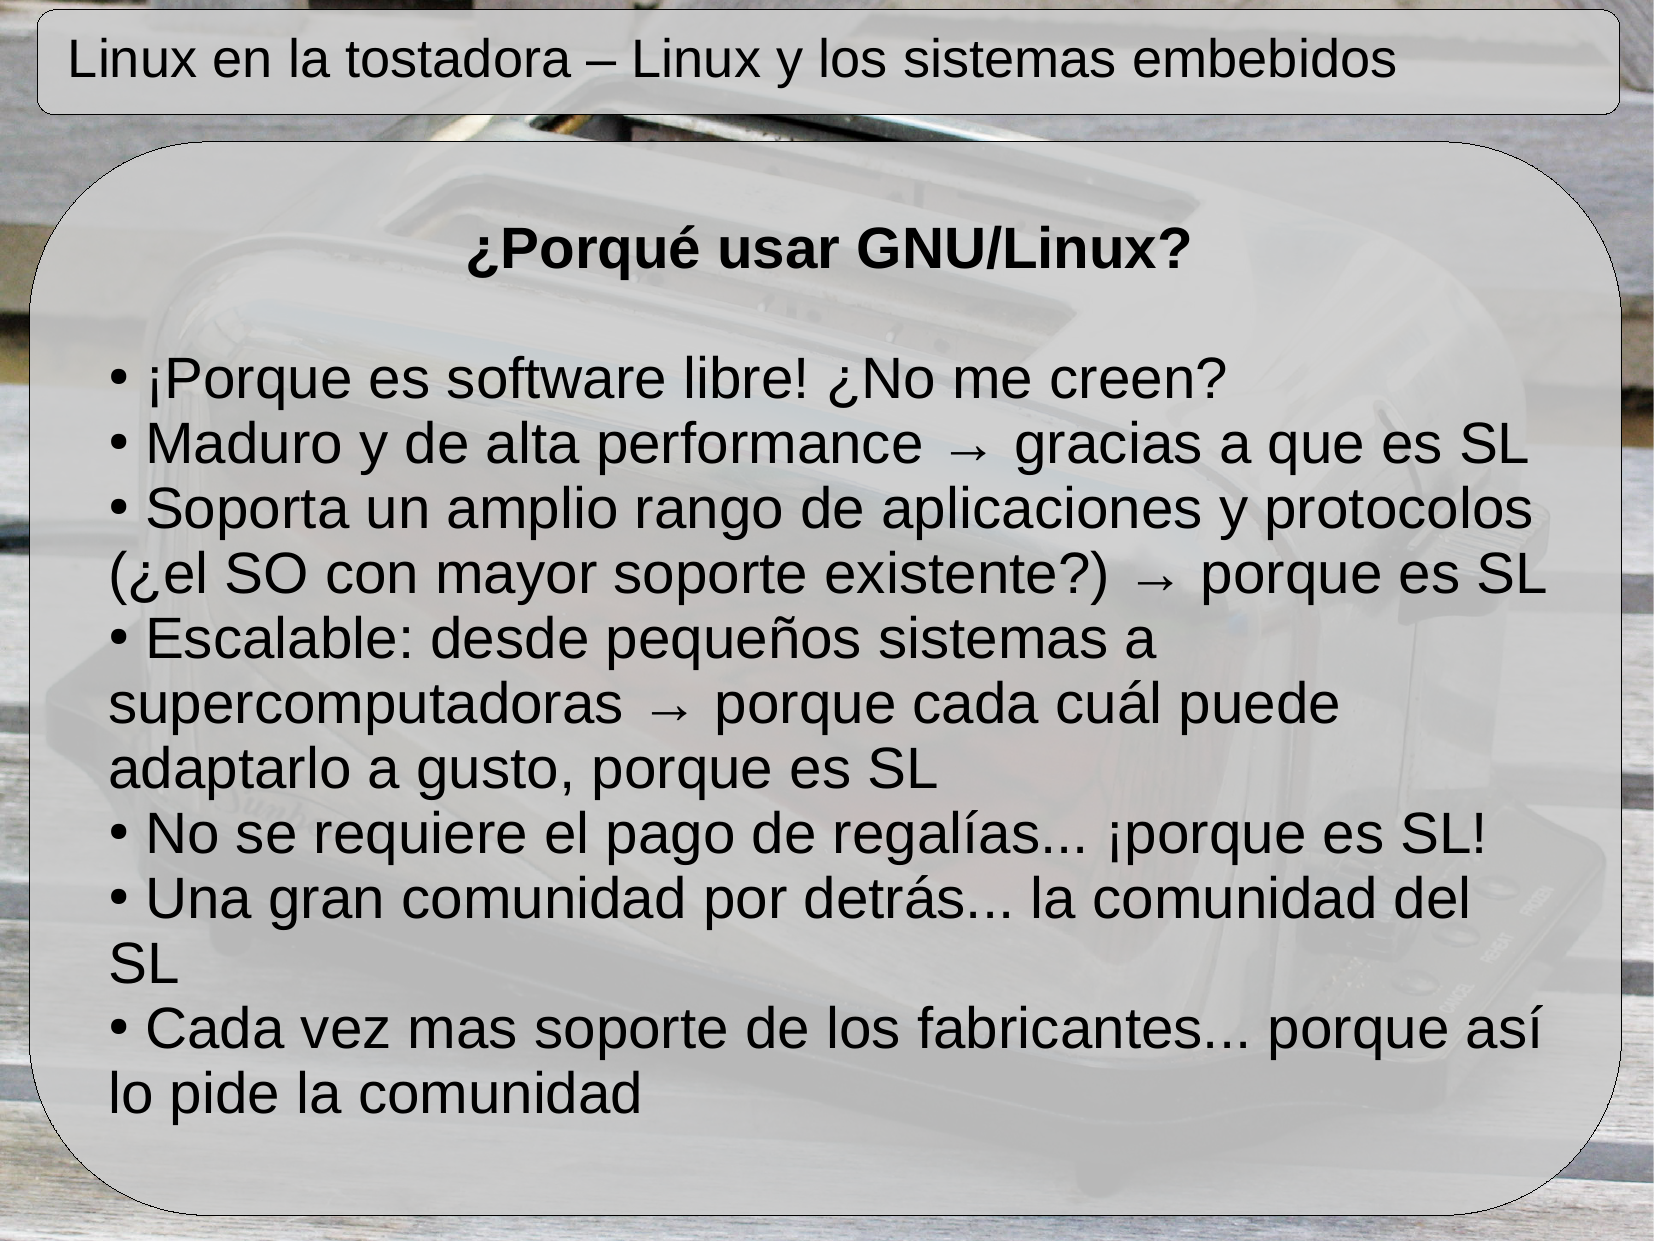

Linux en la tostadora – Linux y los sistemas embebidos
¿Porqué usar GNU/Linux?
 ¡Porque es software libre! ¿No me creen?
 Maduro y de alta performance → gracias a que es SL
 Soporta un amplio rango de aplicaciones y protocolos (¿el SO con mayor soporte existente?) → porque es SL
 Escalable: desde pequeños sistemas a supercomputadoras → porque cada cuál puede adaptarlo a gusto, porque es SL
 No se requiere el pago de regalías... ¡porque es SL!
 Una gran comunidad por detrás... la comunidad del SL
 Cada vez mas soporte de los fabricantes... porque así lo pide la comunidad
¿Qué vamos a tostar hoy?
 Para quién es la charla
 Linux y los sistemas embebidos
 Definiciones básicas
Conceptos de:
 Procesadores
 Boot loaders
 Kernel
 Root filesystem
 Dispositivos de almacenamiento